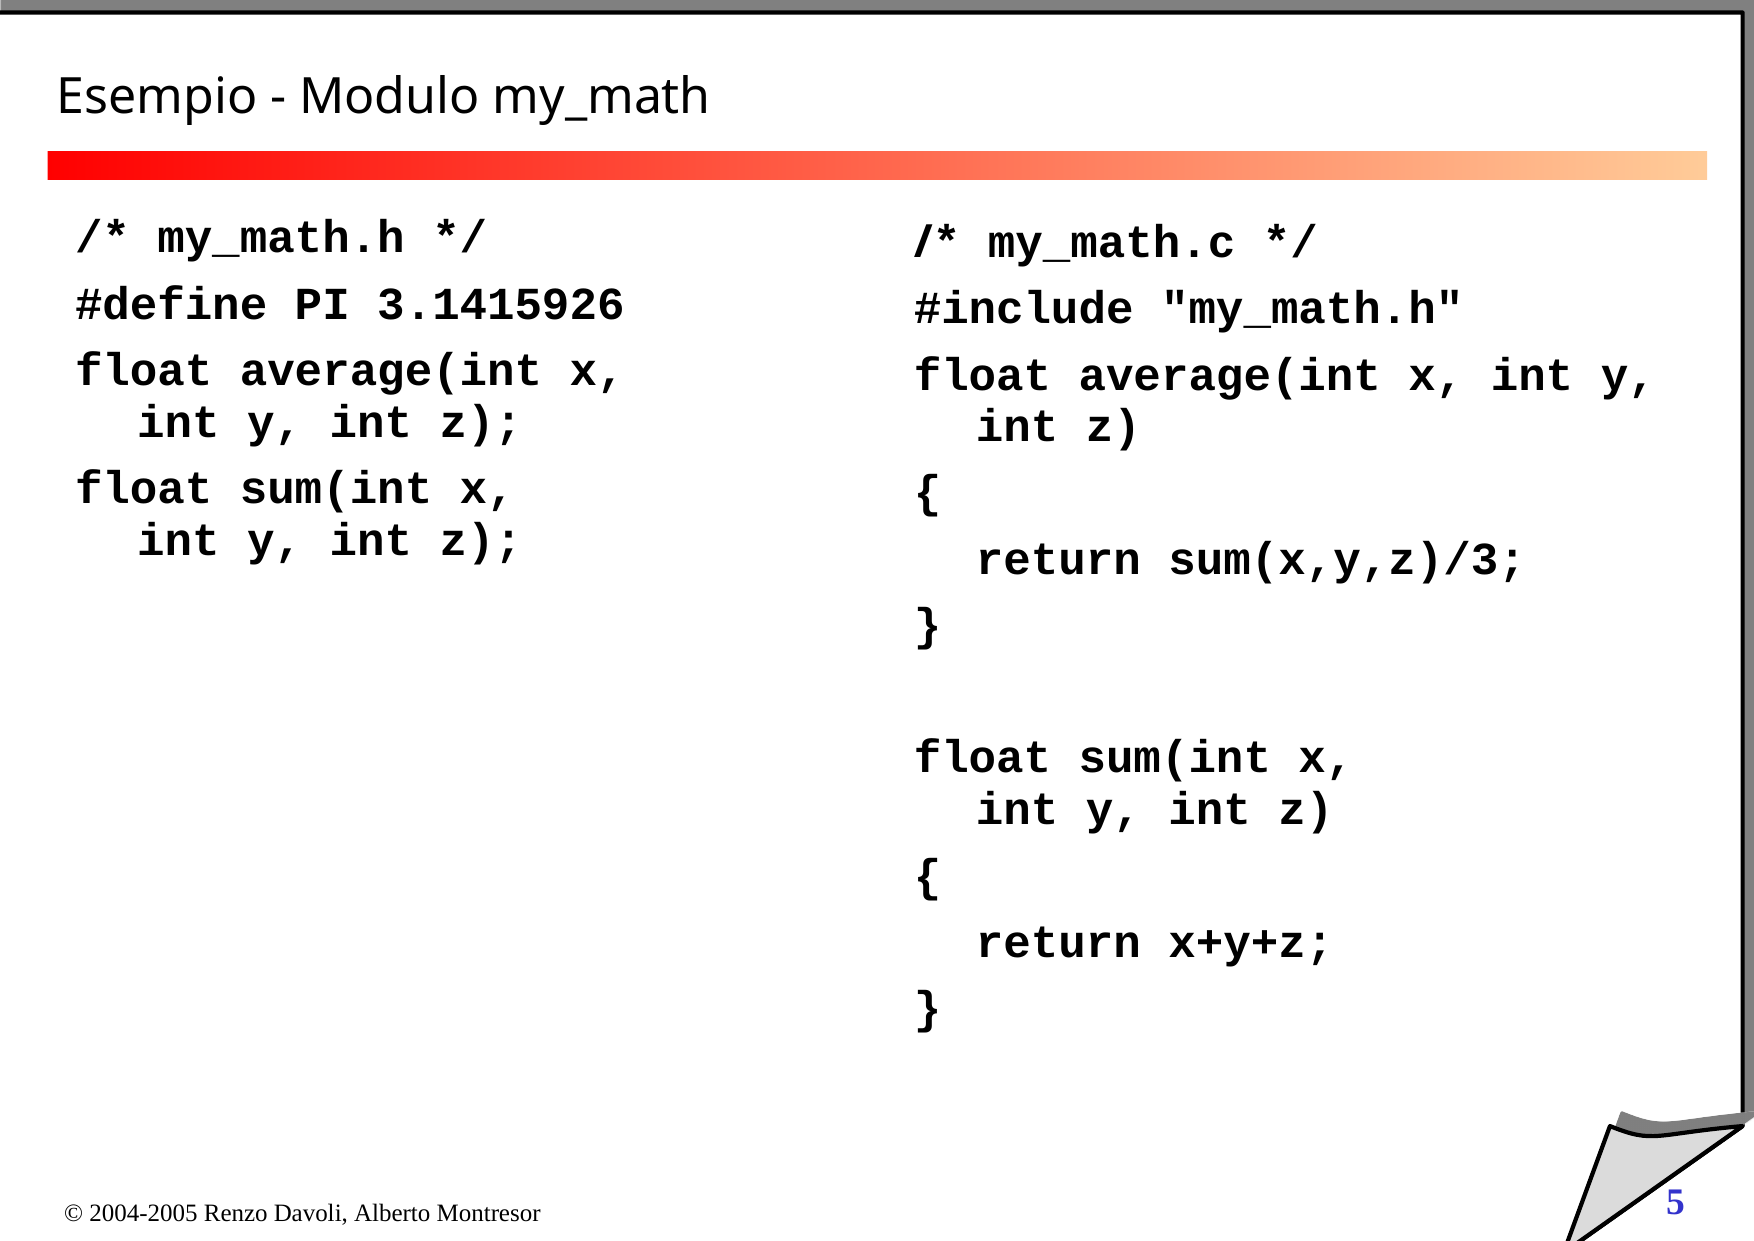

# Esempio - Modulo my_math
/* my_math.c */
#include "my_math.h"
float average(int x, int y, int z)
{
	return sum(x,y,z)/3;
}
float sum(int x,
int y, int z)
{
	return x+y+z;
}
/* my_math.h */
#define PI 3.1415926
float average(int x,
int y, int z);
float sum(int x,
int y, int z);